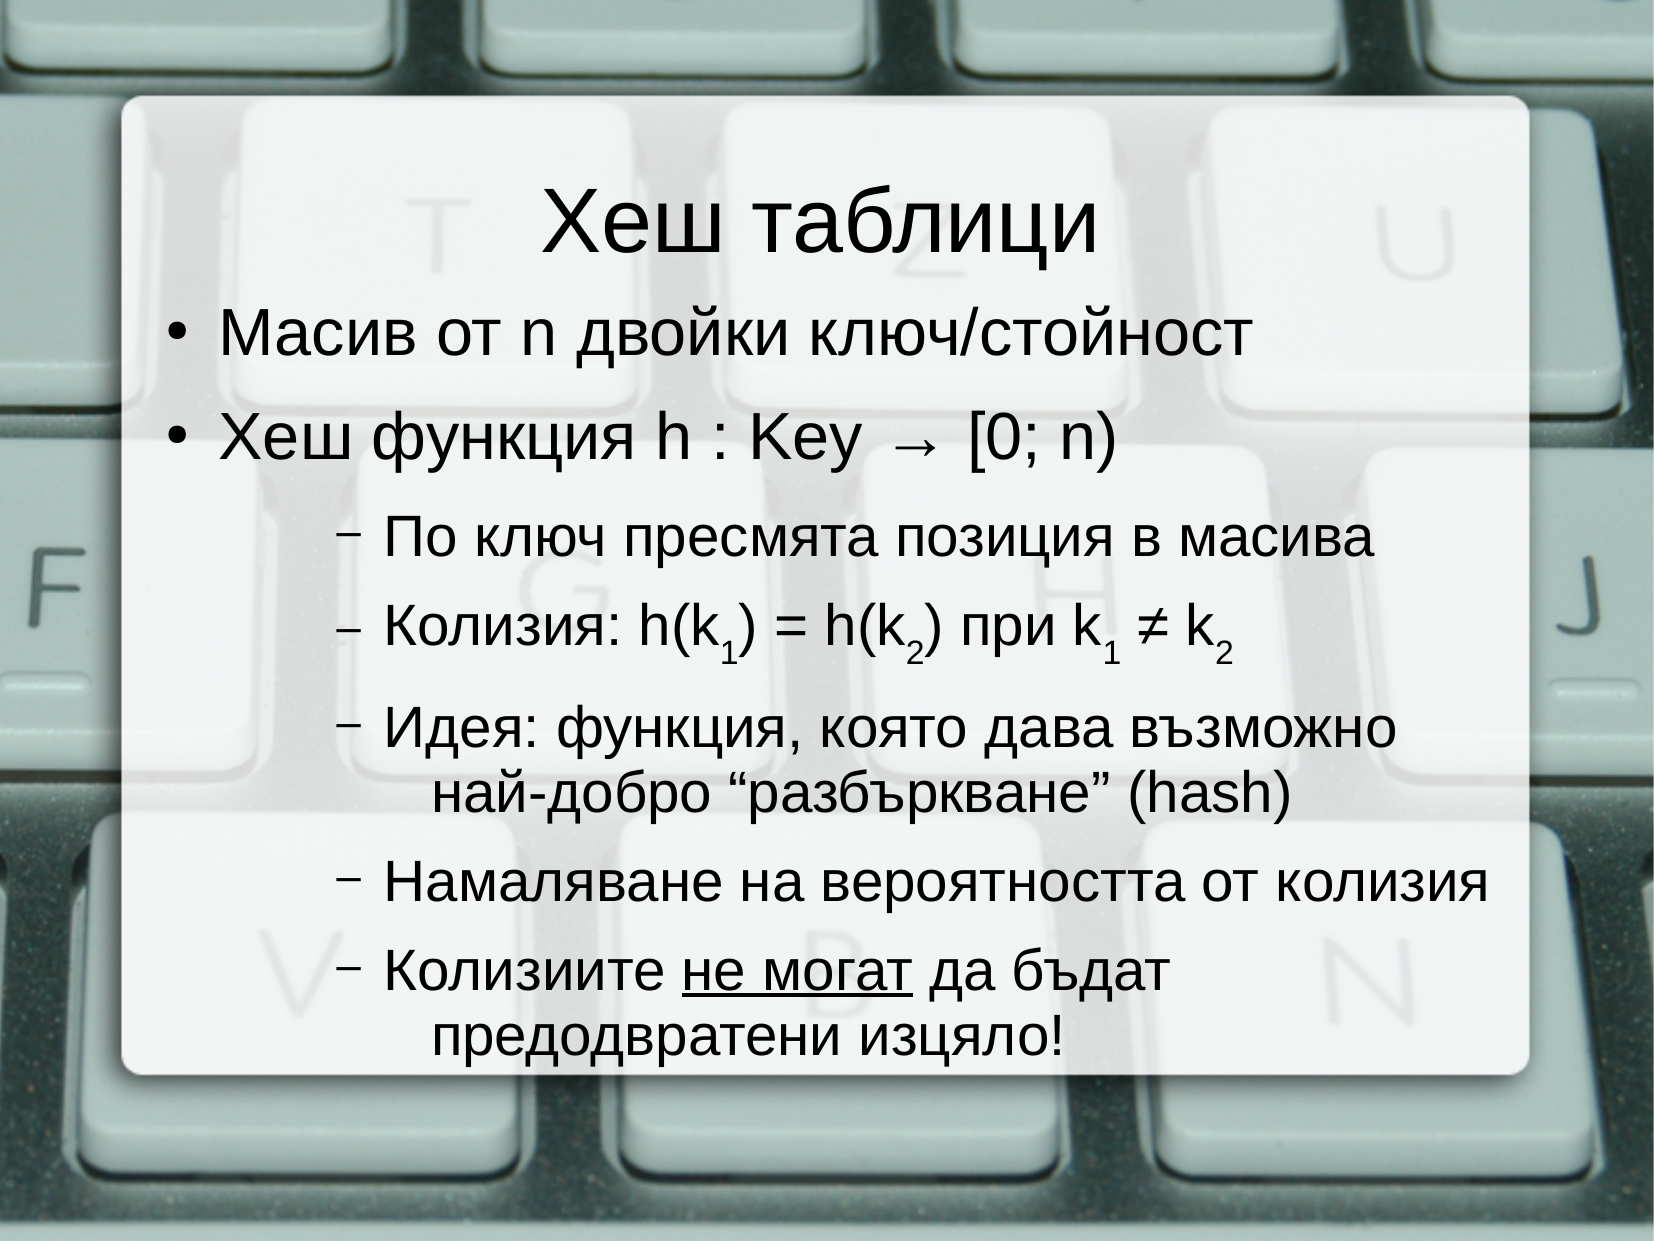

# Хеш таблици
Масив от n двойки ключ/стойност
Хеш функция h : Key → [0; n)
По ключ пресмята позиция в масива
Колизия: h(k1) = h(k2) при k1 ≠ k2
Идея: функция, която дава възможно най-добро “разбъркване” (hash)
Намаляване на вероятността от колизия
Колизиите не могат да бъдат предодвратени изцяло!